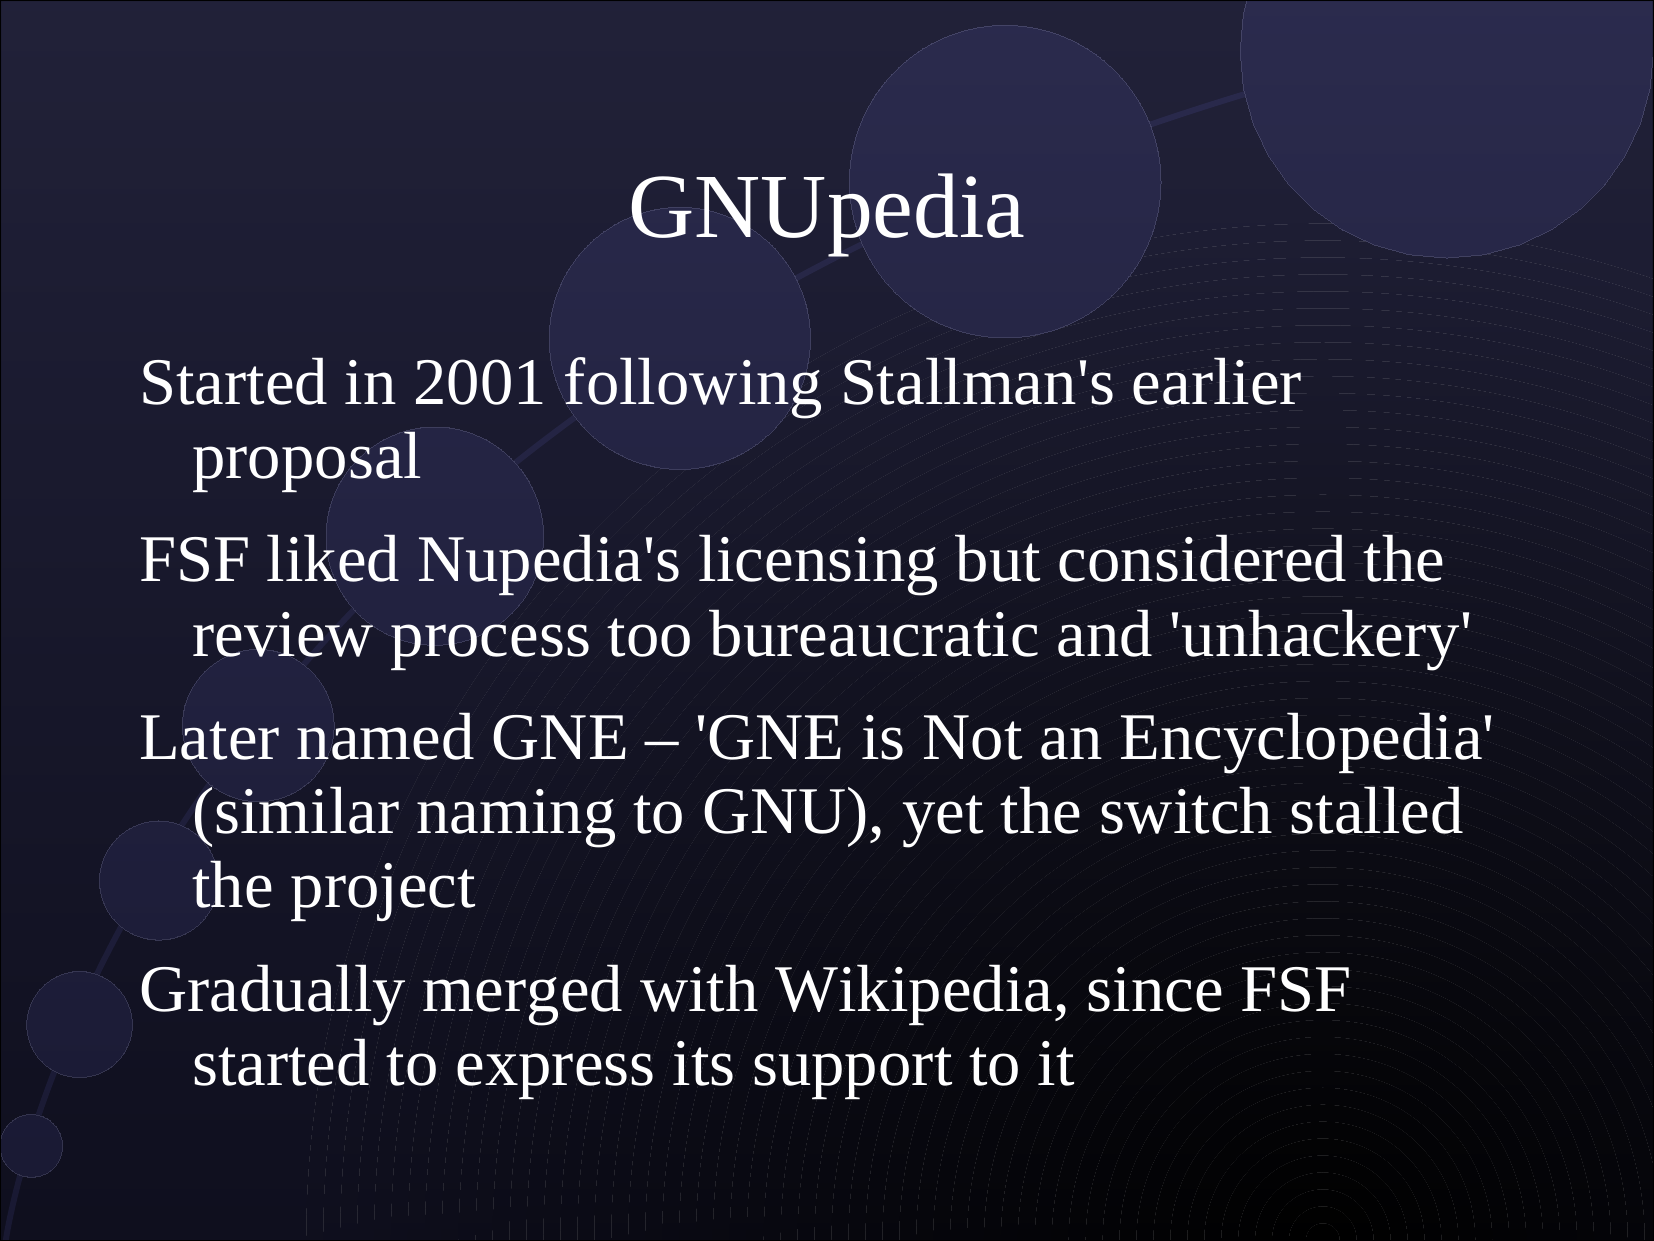

# GNUpedia
Started in 2001 following Stallman's earlier proposal
FSF liked Nupedia's licensing but considered the review process too bureaucratic and 'unhackery'
Later named GNE – 'GNE is Not an Encyclopedia' (similar naming to GNU), yet the switch stalled the project
Gradually merged with Wikipedia, since FSF started to express its support to it